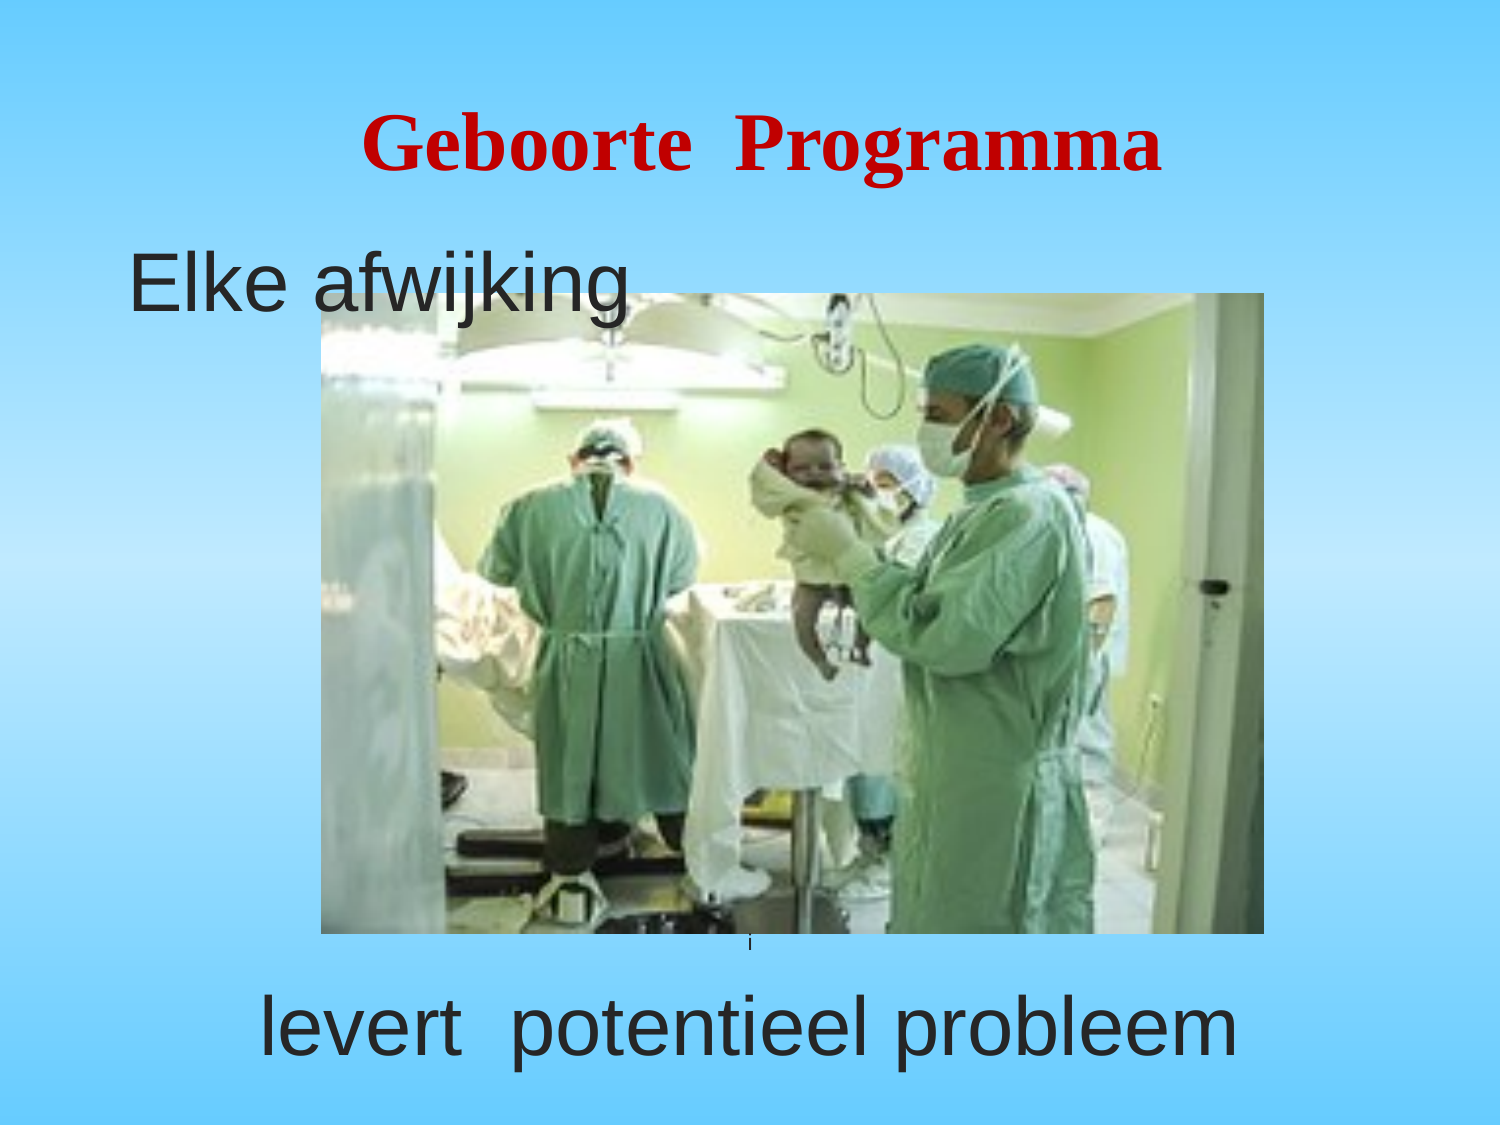

# Geboorte Programma
Elke afwijking
i
levert potentieel probleem